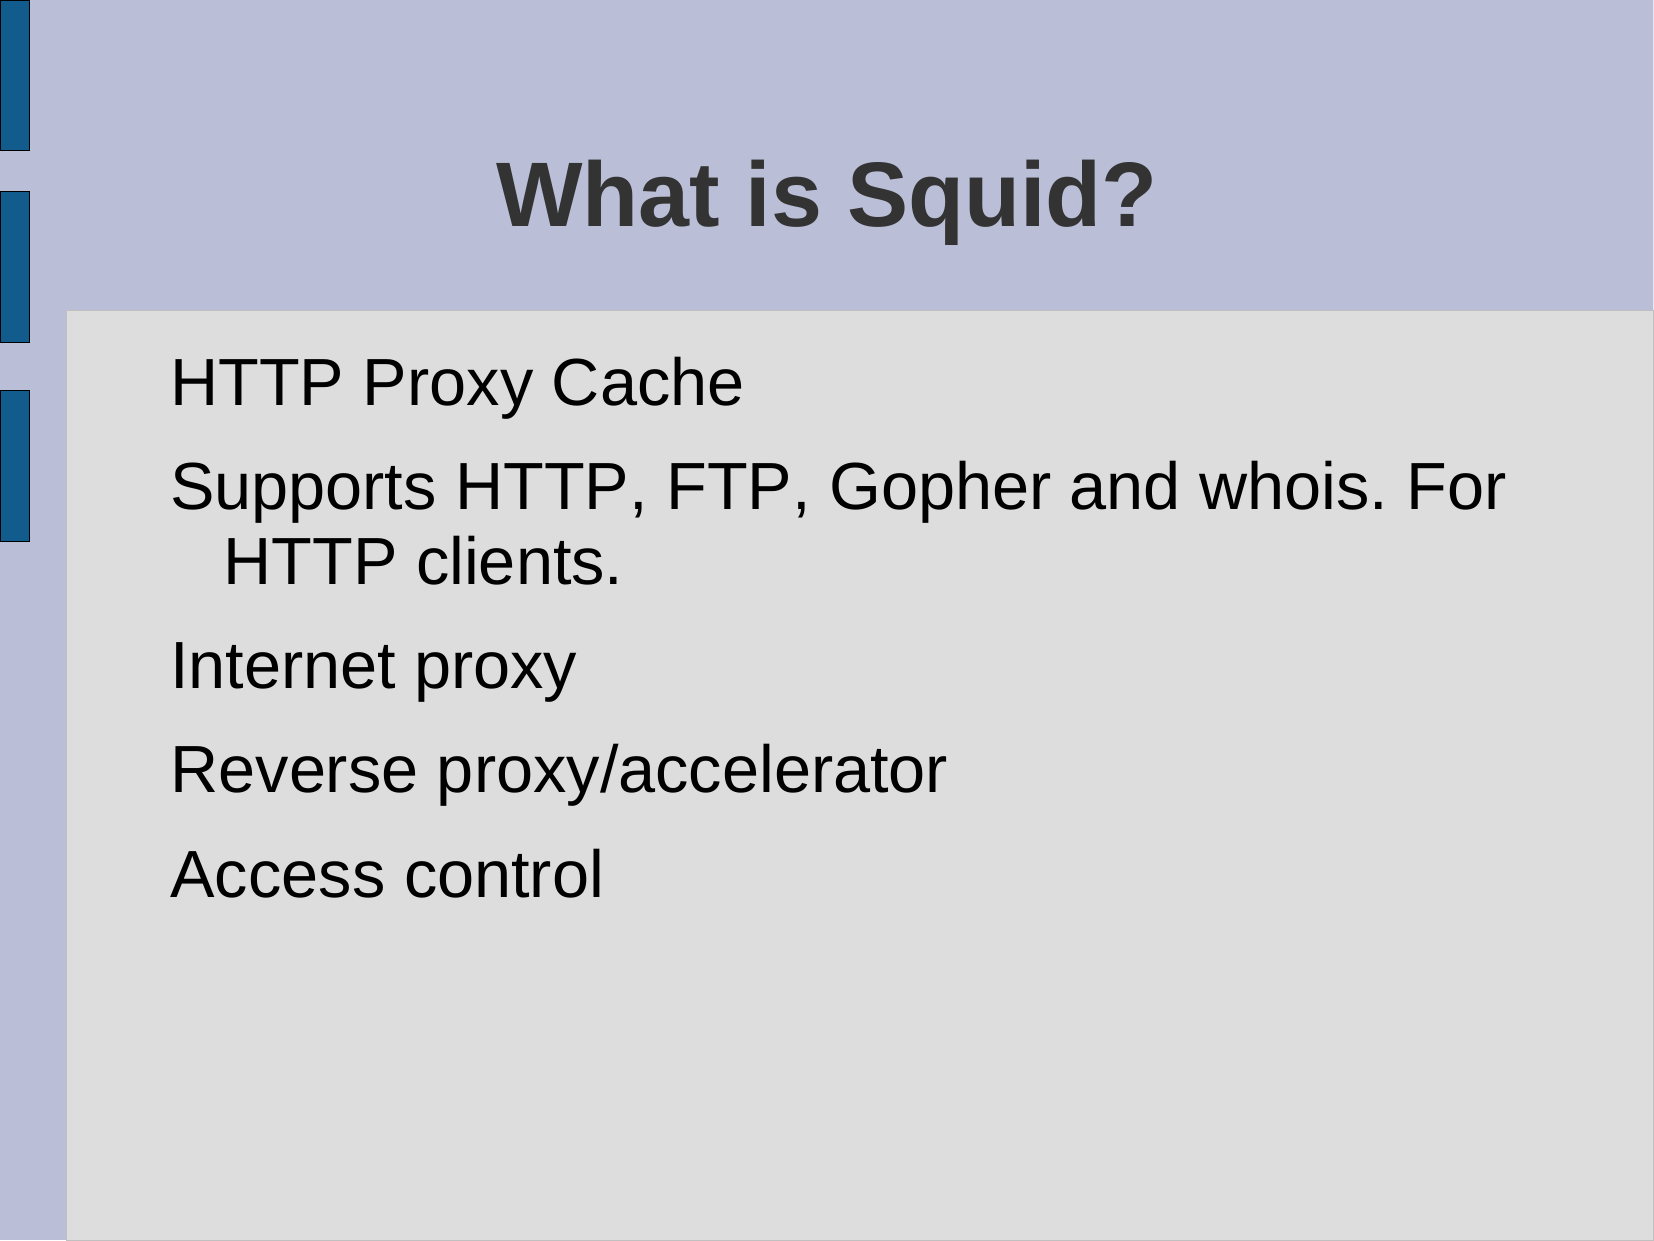

# What is Squid?
HTTP Proxy Cache
Supports HTTP, FTP, Gopher and whois. For HTTP clients.
Internet proxy
Reverse proxy/accelerator
Access control